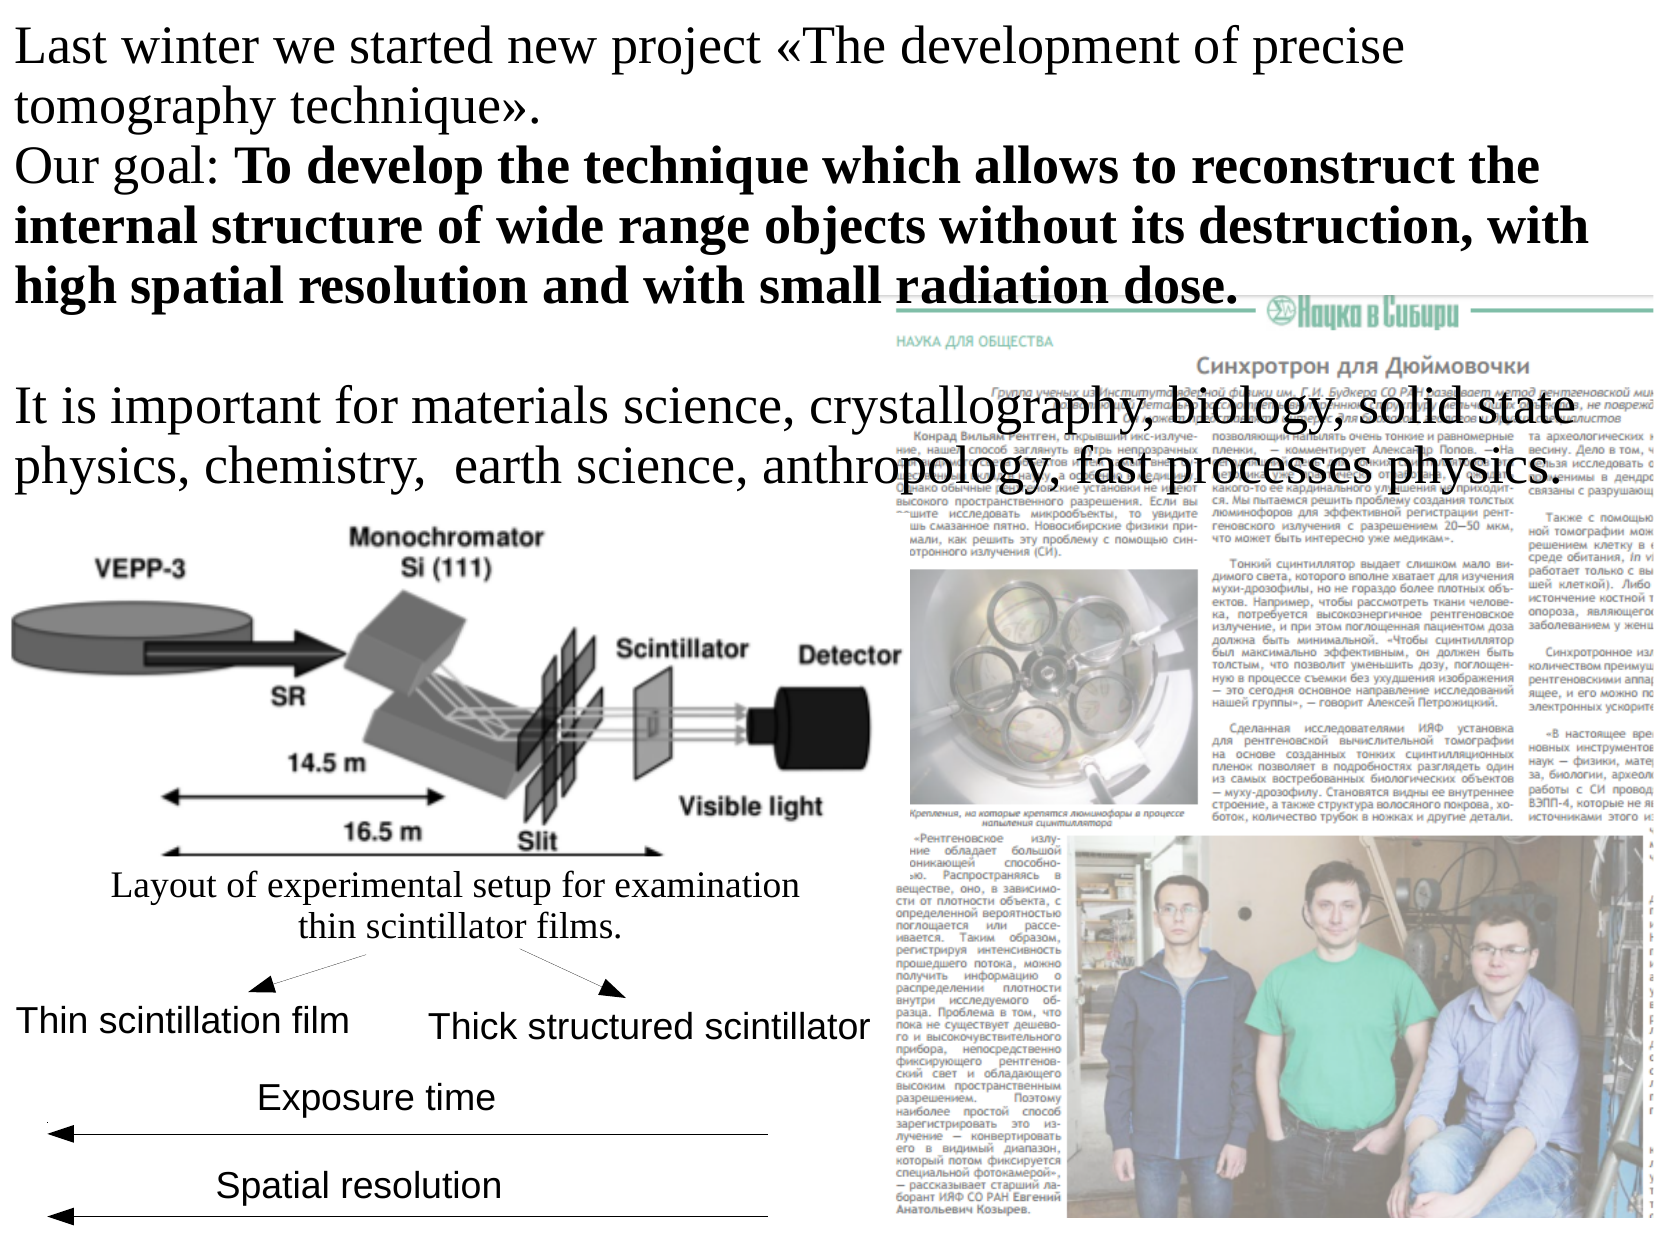

Last winter we started new project «The development of precise tomography technique».
Our goal: To develop the technique which allows to reconstruct the internal structure of wide range objects without its destruction, with high spatial resolution and with small radiation dose.
It is important for materials science, crystallography, biology, solid state physics, chemistry, earth science, anthropology, fast processes physics.
Layout of experimental setup for examination
thin scintillator films.
Thin scintillation film
Thick structured scintillator
Exposure time
Spatial resolution